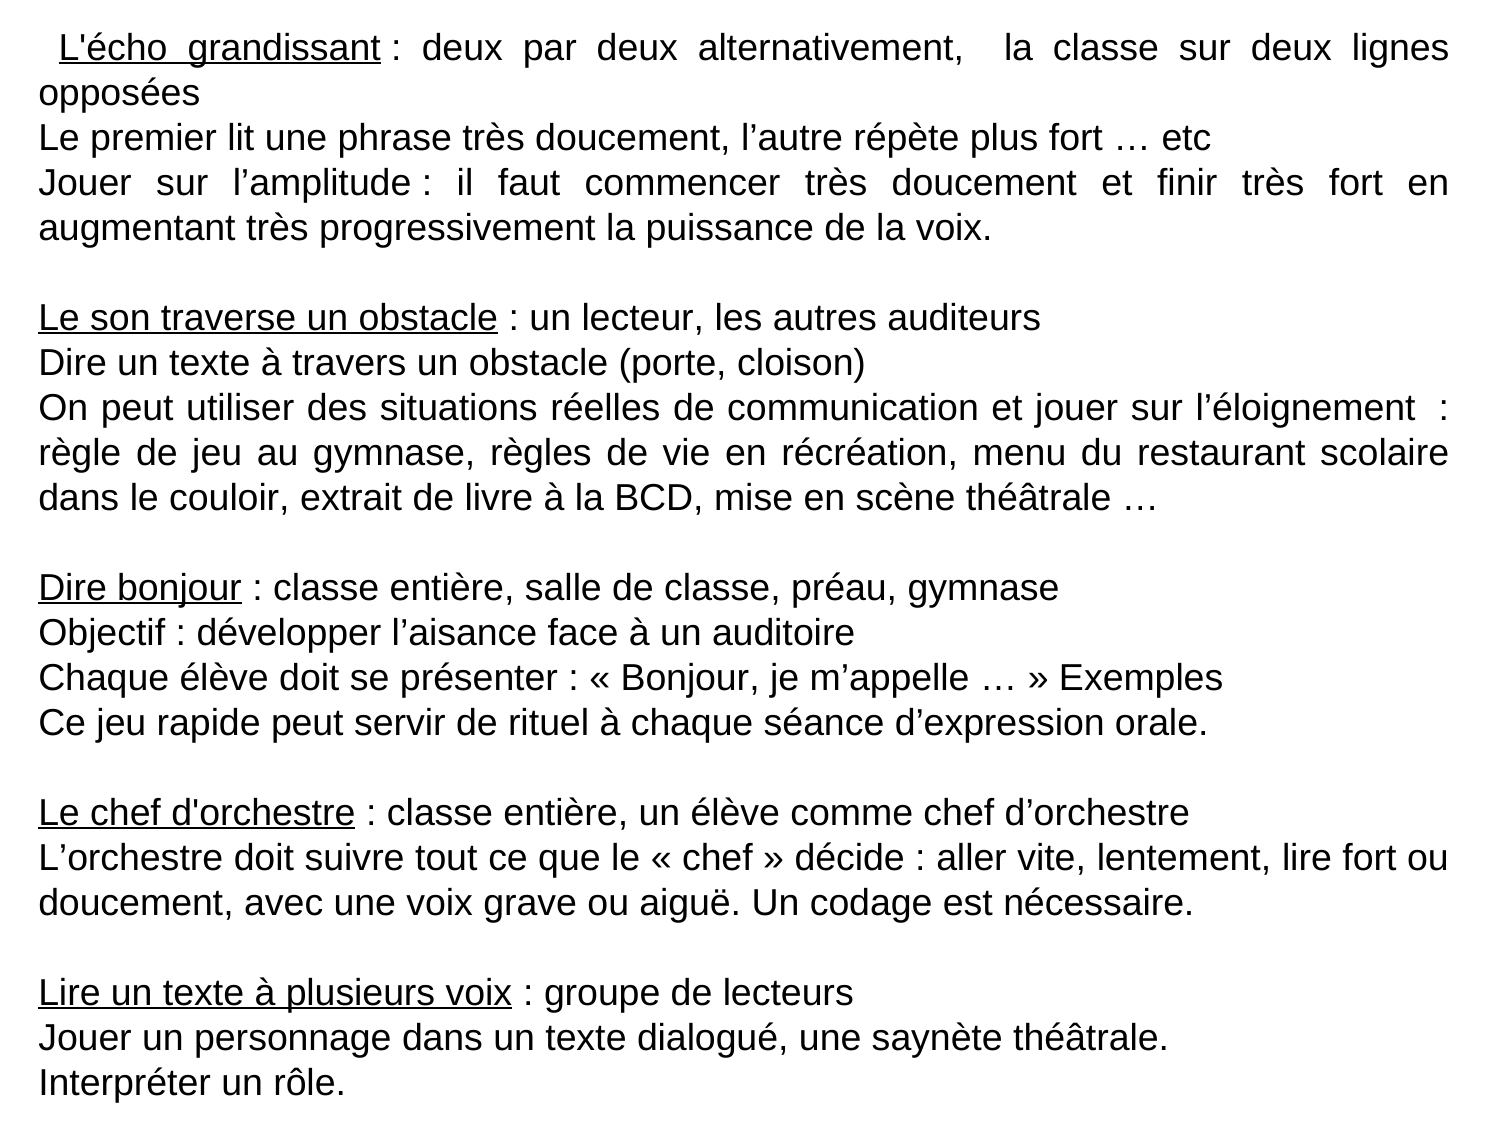

L'écho grandissant : deux par deux alternativement, la classe sur deux lignes opposées
Le premier lit une phrase très doucement, l’autre répète plus fort … etc
Jouer sur l’amplitude : il faut commencer très doucement et finir très fort en augmentant très progressivement la puissance de la voix.
Le son traverse un obstacle : un lecteur, les autres auditeurs
Dire un texte à travers un obstacle (porte, cloison)
On peut utiliser des situations réelles de communication et jouer sur l’éloignement  : règle de jeu au gymnase, règles de vie en récréation, menu du restaurant scolaire dans le couloir, extrait de livre à la BCD, mise en scène théâtrale …
Dire bonjour : classe entière, salle de classe, préau, gymnase
Objectif : développer l’aisance face à un auditoire
Chaque élève doit se présenter : « Bonjour, je m’appelle … » Exemples
Ce jeu rapide peut servir de rituel à chaque séance d’expression orale.
Le chef d'orchestre : classe entière, un élève comme chef d’orchestre
L’orchestre doit suivre tout ce que le « chef » décide : aller vite, lentement, lire fort ou doucement, avec une voix grave ou aiguë. Un codage est nécessaire.
Lire un texte à plusieurs voix : groupe de lecteurs
Jouer un personnage dans un texte dialogué, une saynète théâtrale.
Interpréter un rôle.